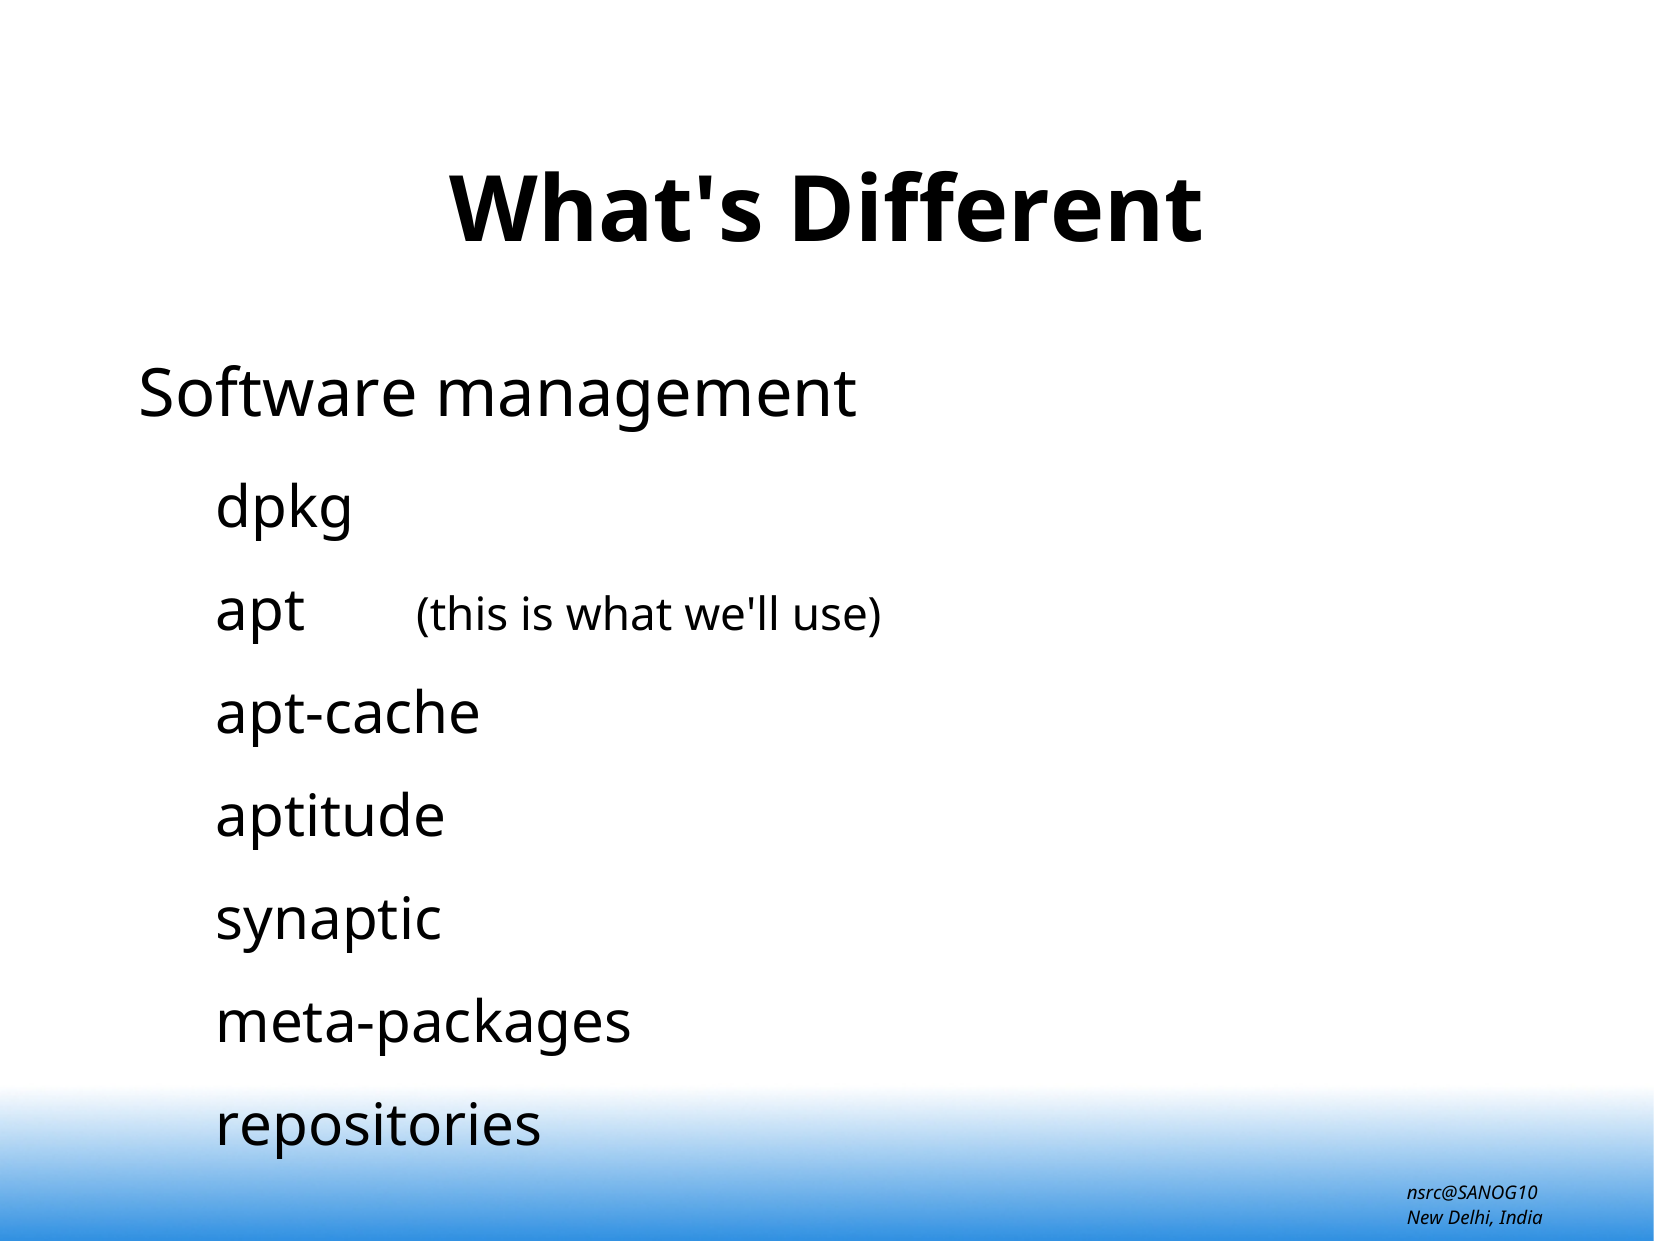

# What's Different
Software management
dpkg
apt		(this is what we'll use)
apt-cache
aptitude
synaptic
meta-packages
repositories